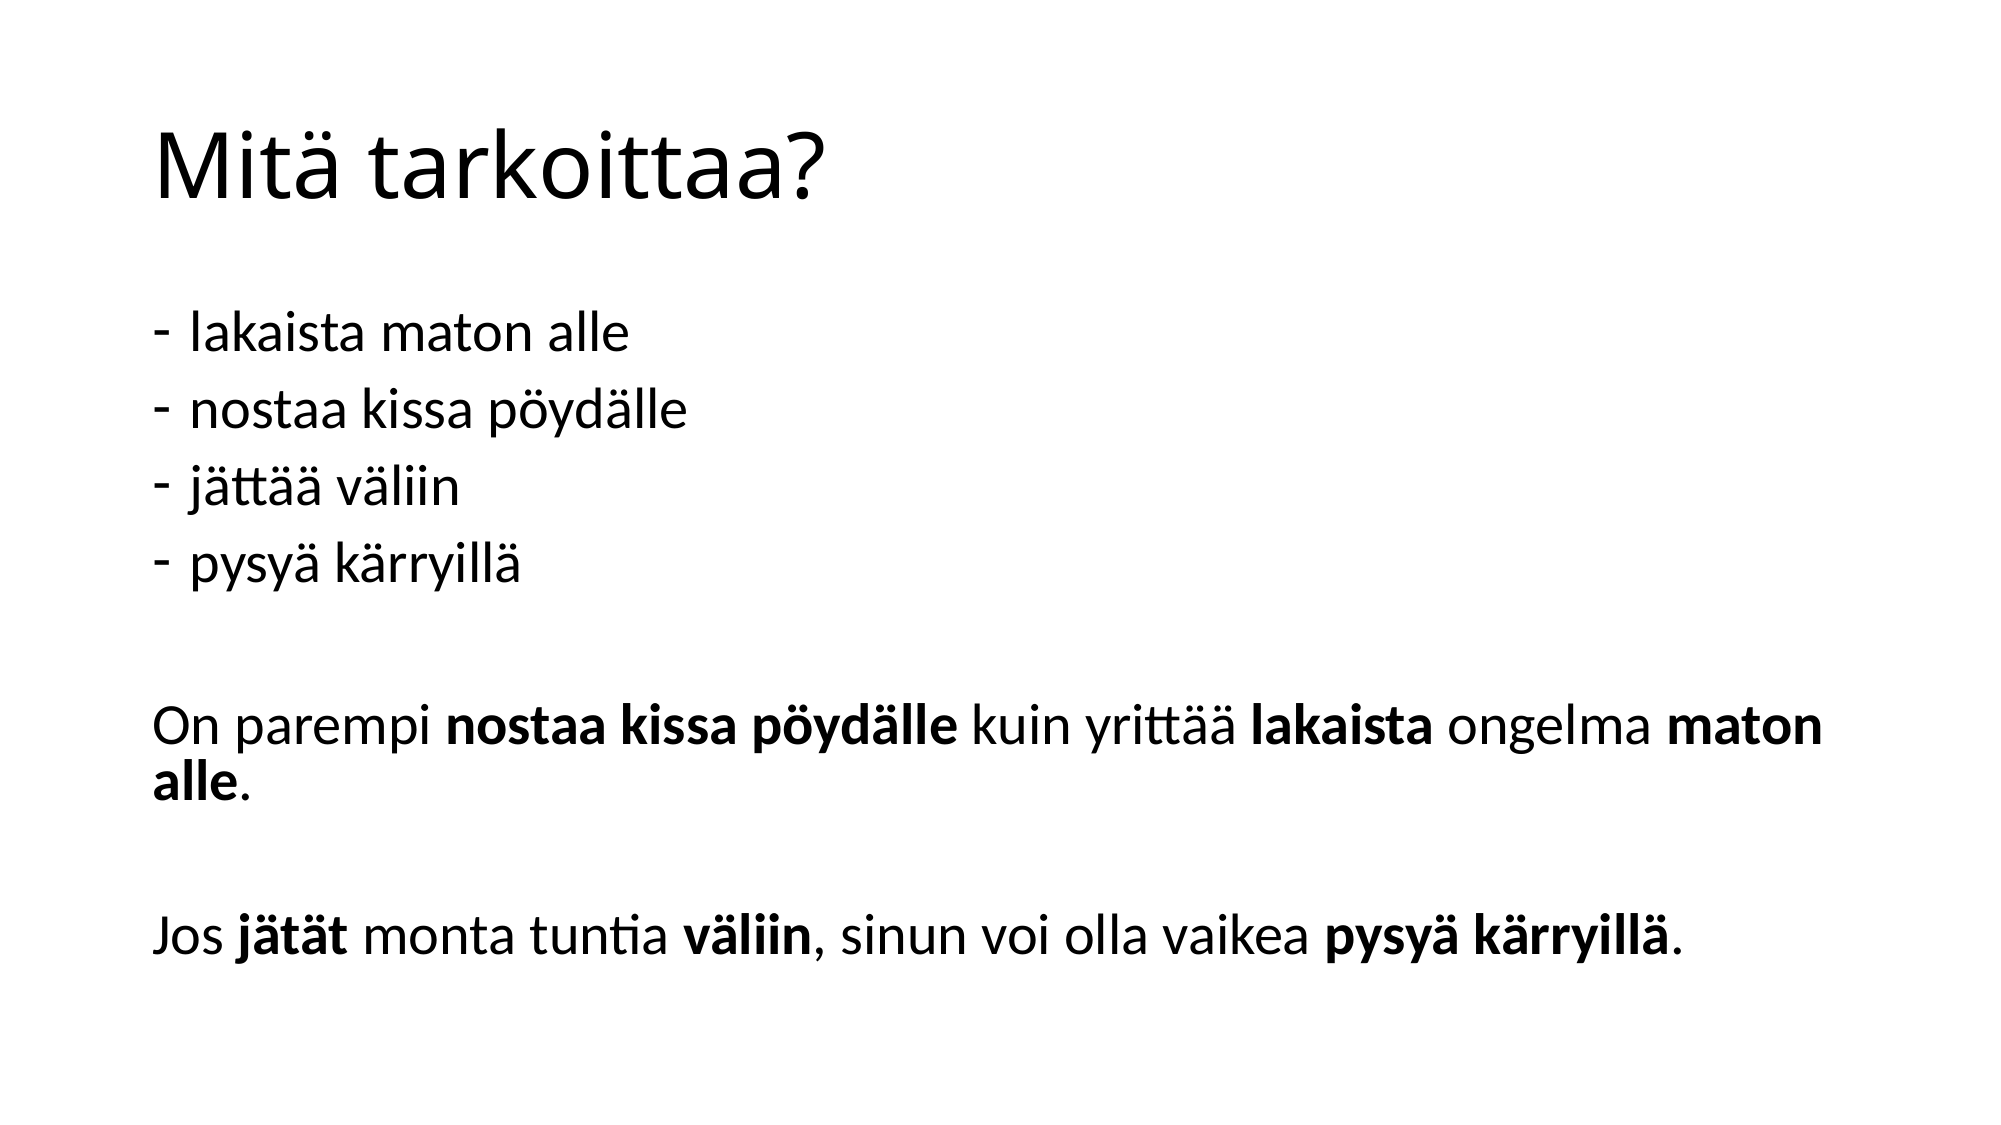

# Mitä tarkoittaa?
lakaista maton alle
nostaa kissa pöydälle
jättää väliin
pysyä kärryillä
On parempi nostaa kissa pöydälle kuin yrittää lakaista ongelma maton alle.
Jos jätät monta tuntia väliin, sinun voi olla vaikea pysyä kärryillä.